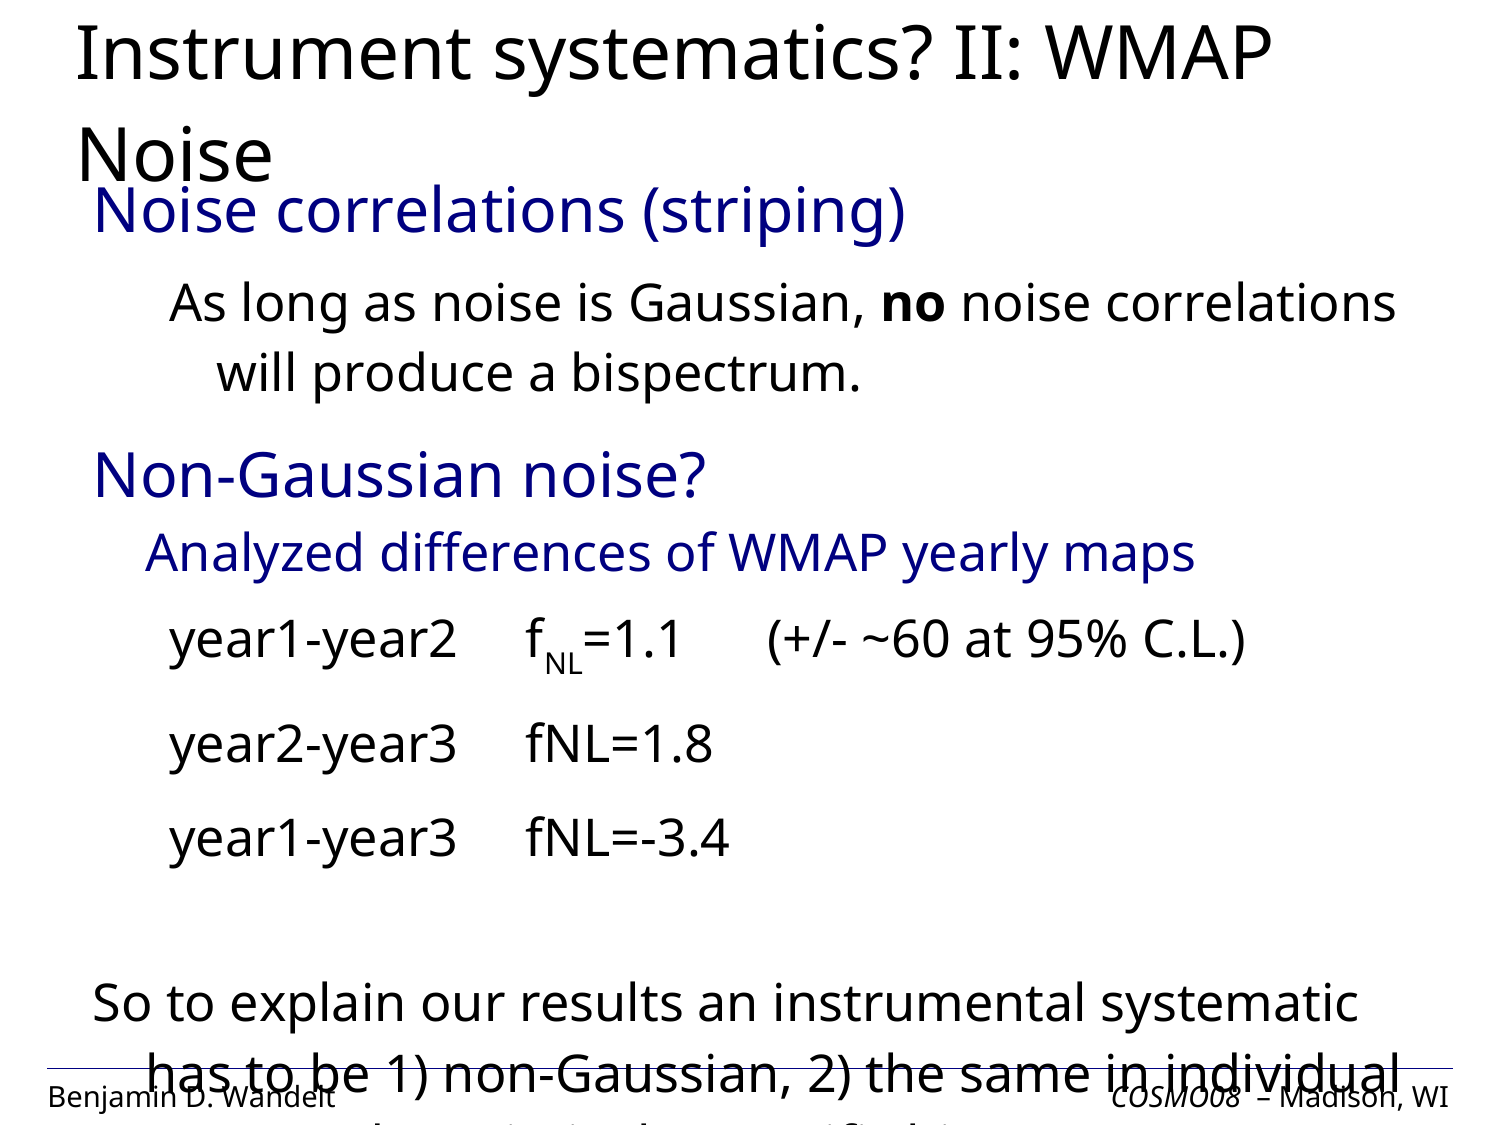

# Instrument systematics? II: WMAP Noise
Noise correlations (striping)
As long as noise is Gaussian, no noise correlations will produce a bispectrum.
Non-Gaussian noise?
Analyzed differences of WMAP yearly maps
year1-year2 fNL=1.1 (+/- ~60 at 95% C.L.)
year2-year3 fNL=1.8
year1-year3 fNL=-3.4
So to explain our results an instrumental systematic has to be 1) non-Gaussian, 2) the same in individual years and 3) mimic the specific bispectrum signature of fNL.
August 2, 2008